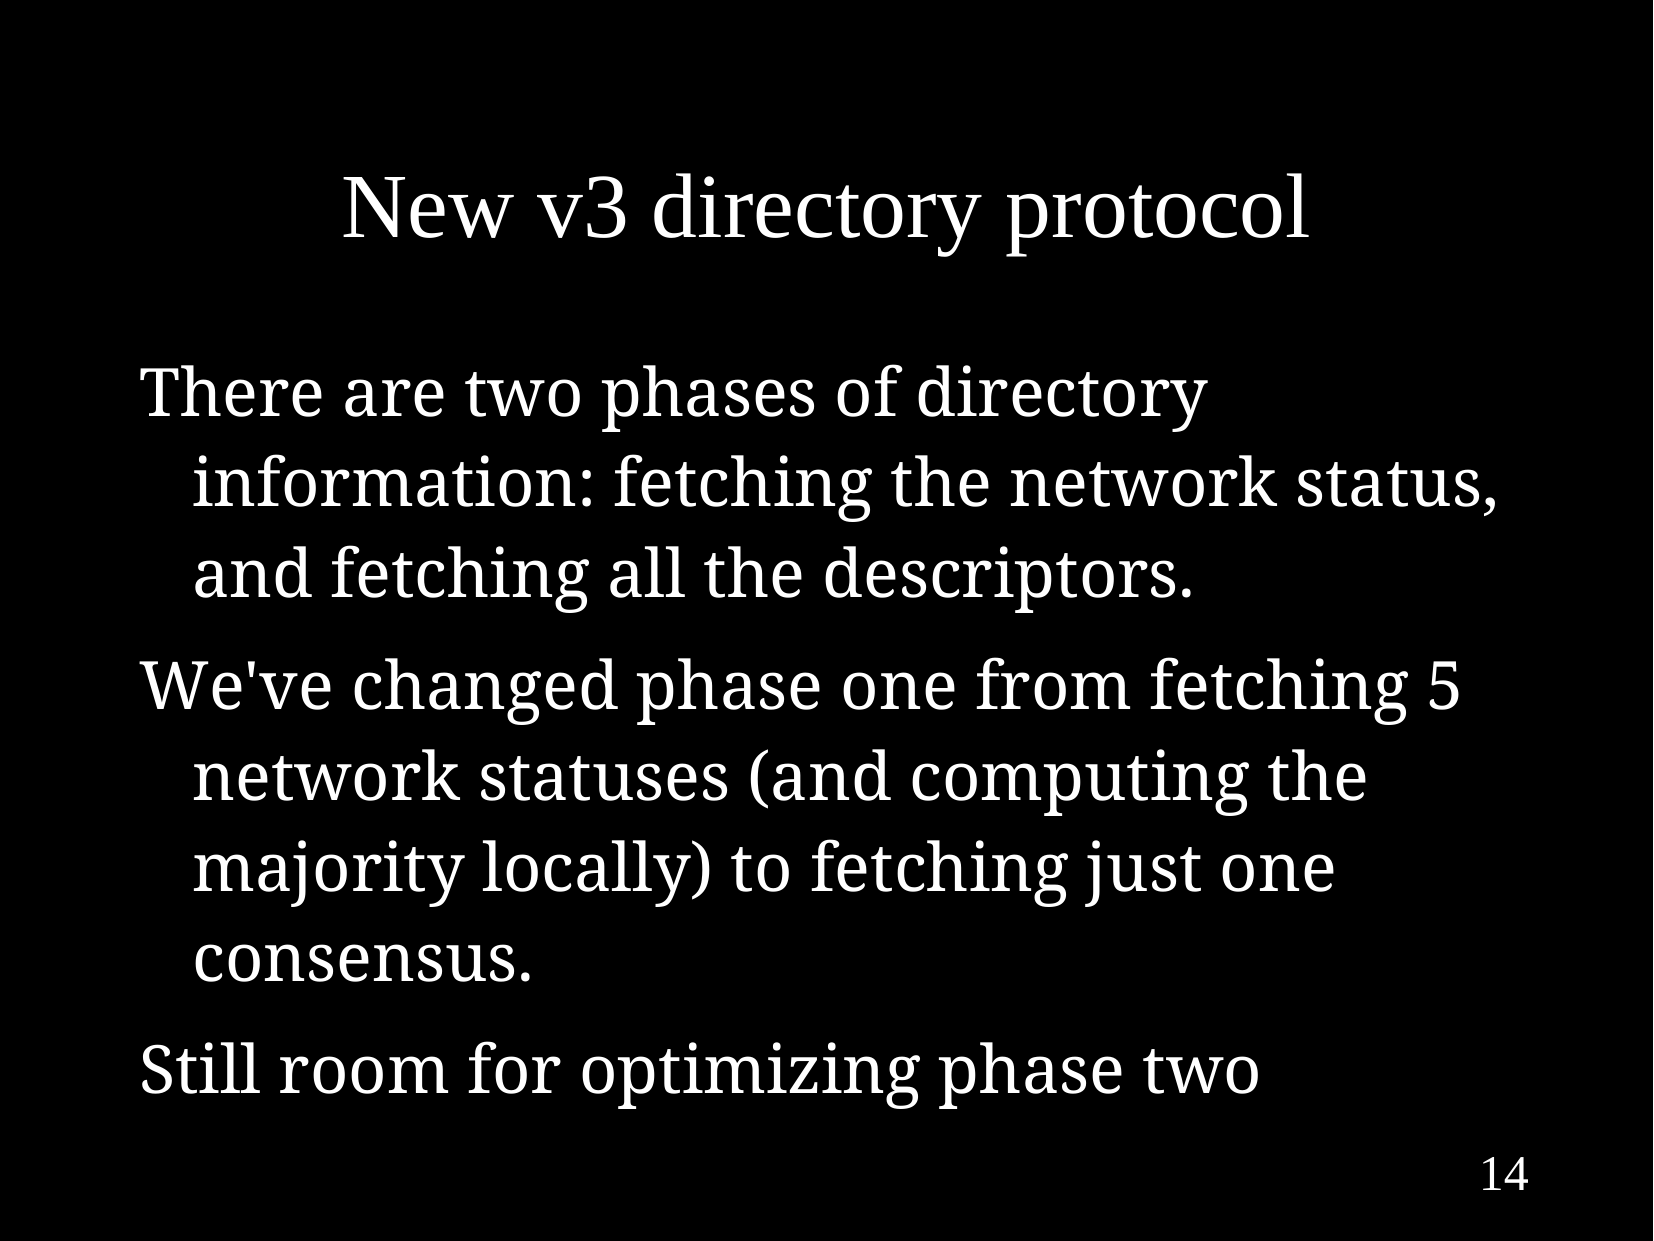

# New v3 directory protocol
There are two phases of directory information: fetching the network status, and fetching all the descriptors.
We've changed phase one from fetching 5 network statuses (and computing the majority locally) to fetching just one consensus.
Still room for optimizing phase two